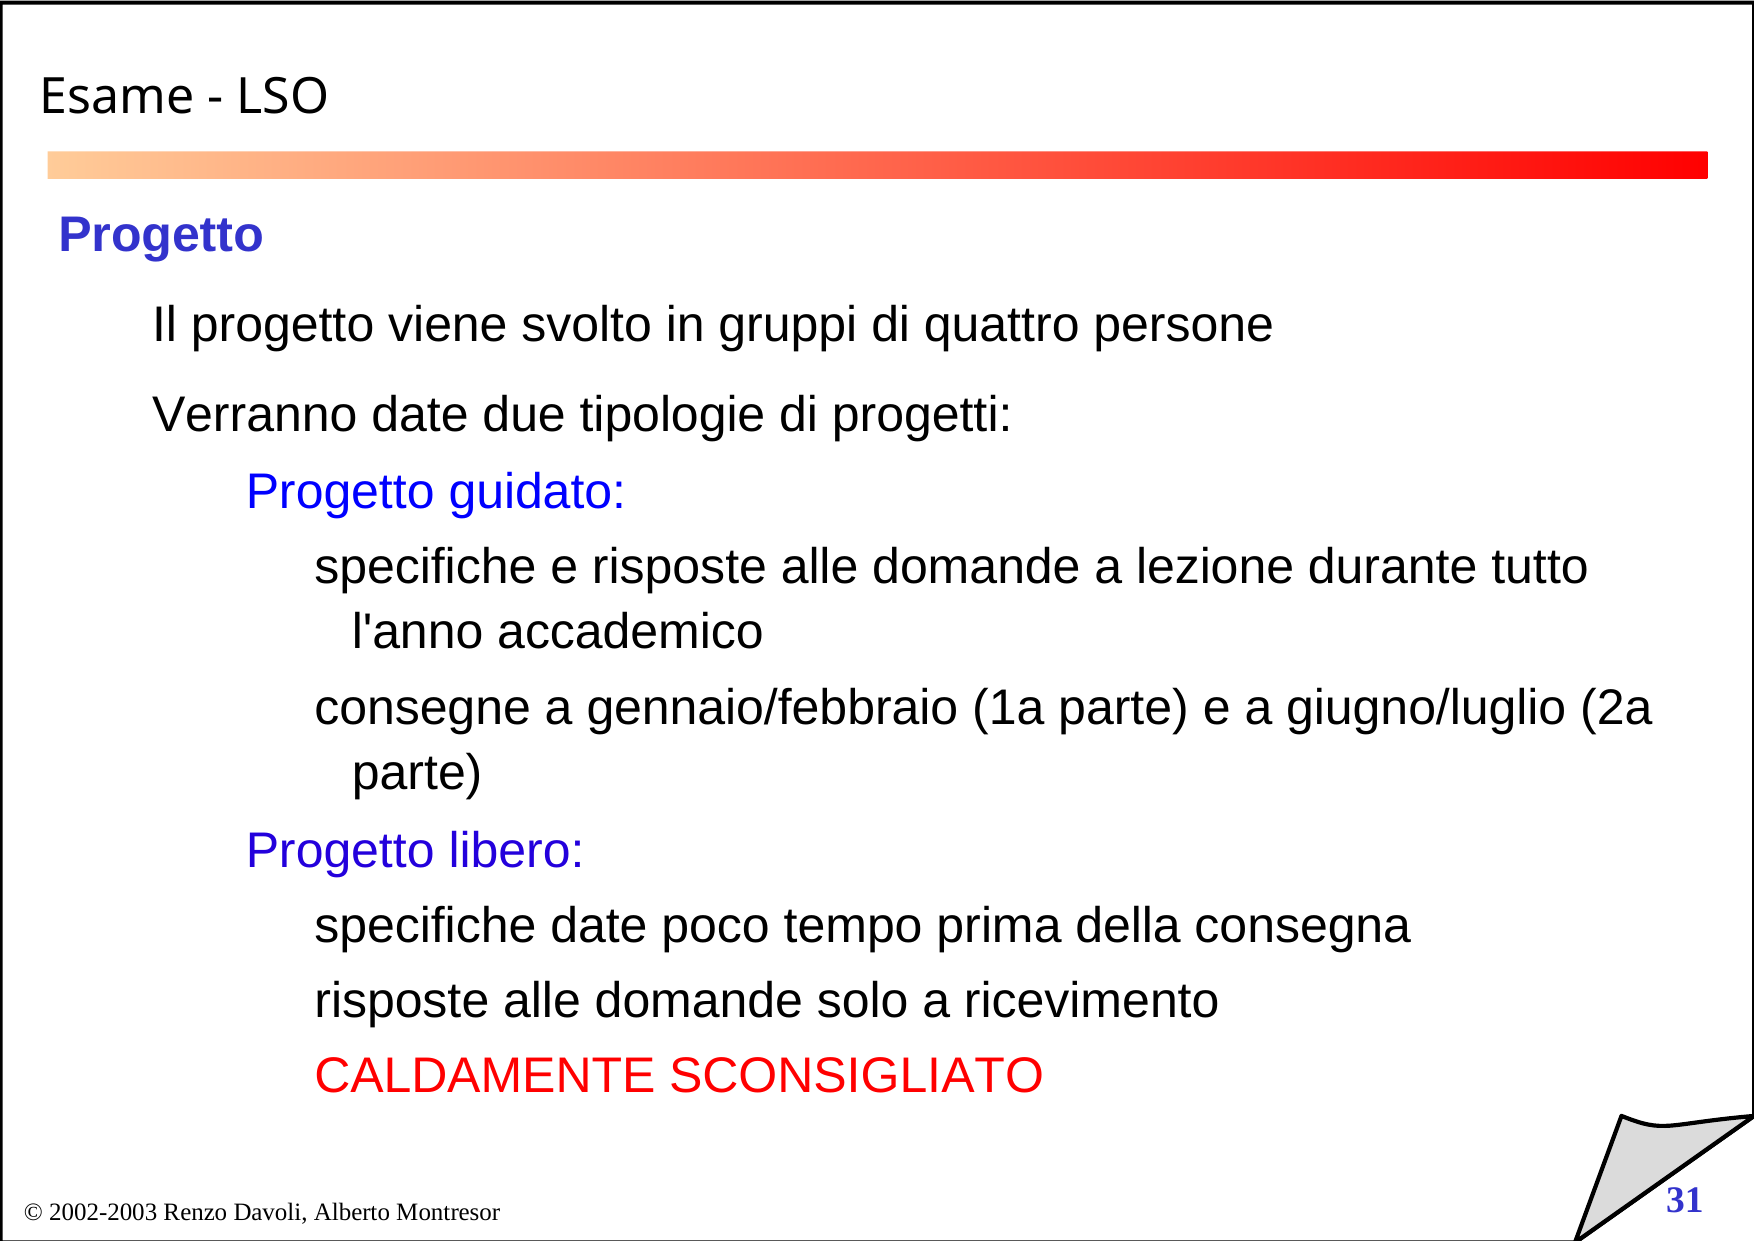

# Esame - LSO
Progetto
Il progetto viene svolto in gruppi di quattro persone
Verranno date due tipologie di progetti:
Progetto guidato:
specifiche e risposte alle domande a lezione durante tutto l'anno accademico
consegne a gennaio/febbraio (1a parte) e a giugno/luglio (2a parte)
Progetto libero:
specifiche date poco tempo prima della consegna
risposte alle domande solo a ricevimento
CALDAMENTE SCONSIGLIATO